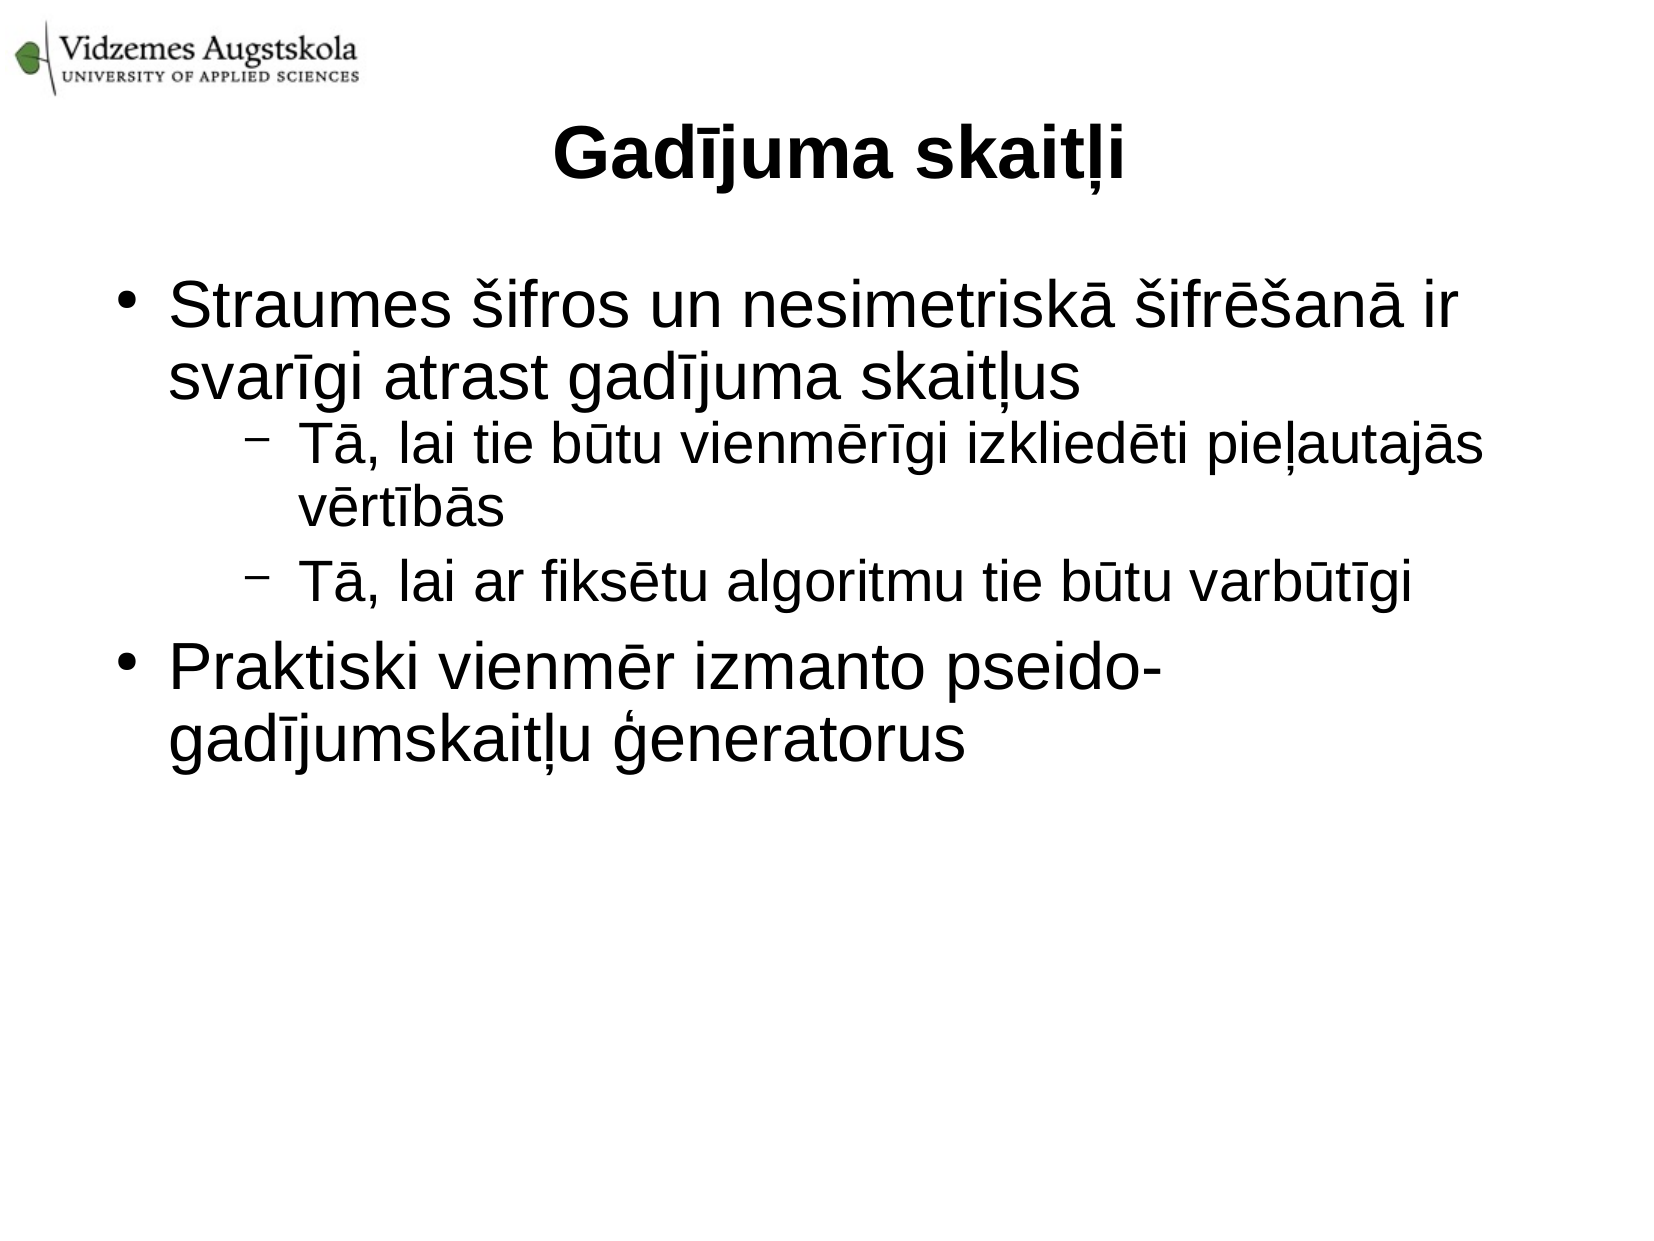

# Gadījuma skaitļi
Straumes šifros un nesimetriskā šifrēšanā ir svarīgi atrast gadījuma skaitļus
Tā, lai tie būtu vienmērīgi izkliedēti pieļautajās vērtībās
Tā, lai ar fiksētu algoritmu tie būtu varbūtīgi
Praktiski vienmēr izmanto pseido-gadījumskaitļu ģeneratorus